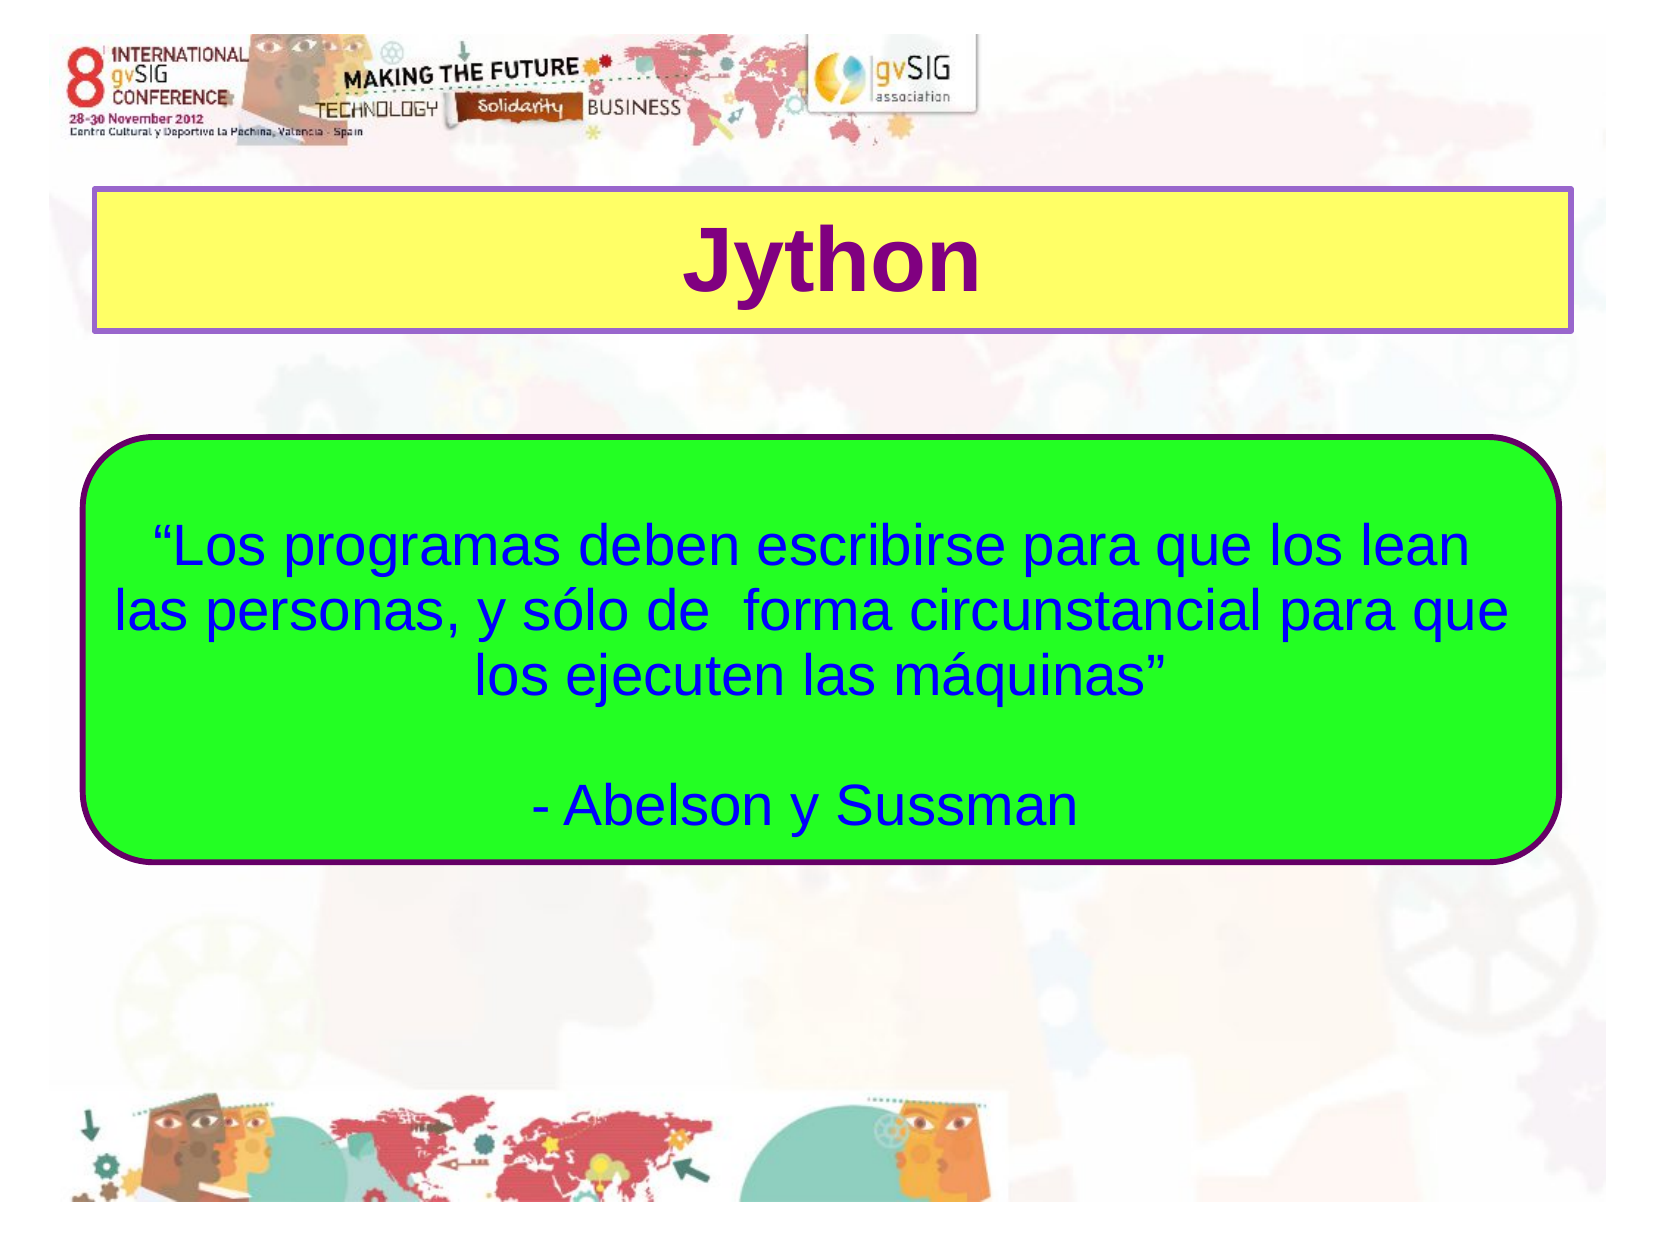

# Jython
“Los programas deben escribirse para que los lean
las personas, y sólo de forma circunstancial para que
los ejecuten las máquinas”
- Abelson y Sussman